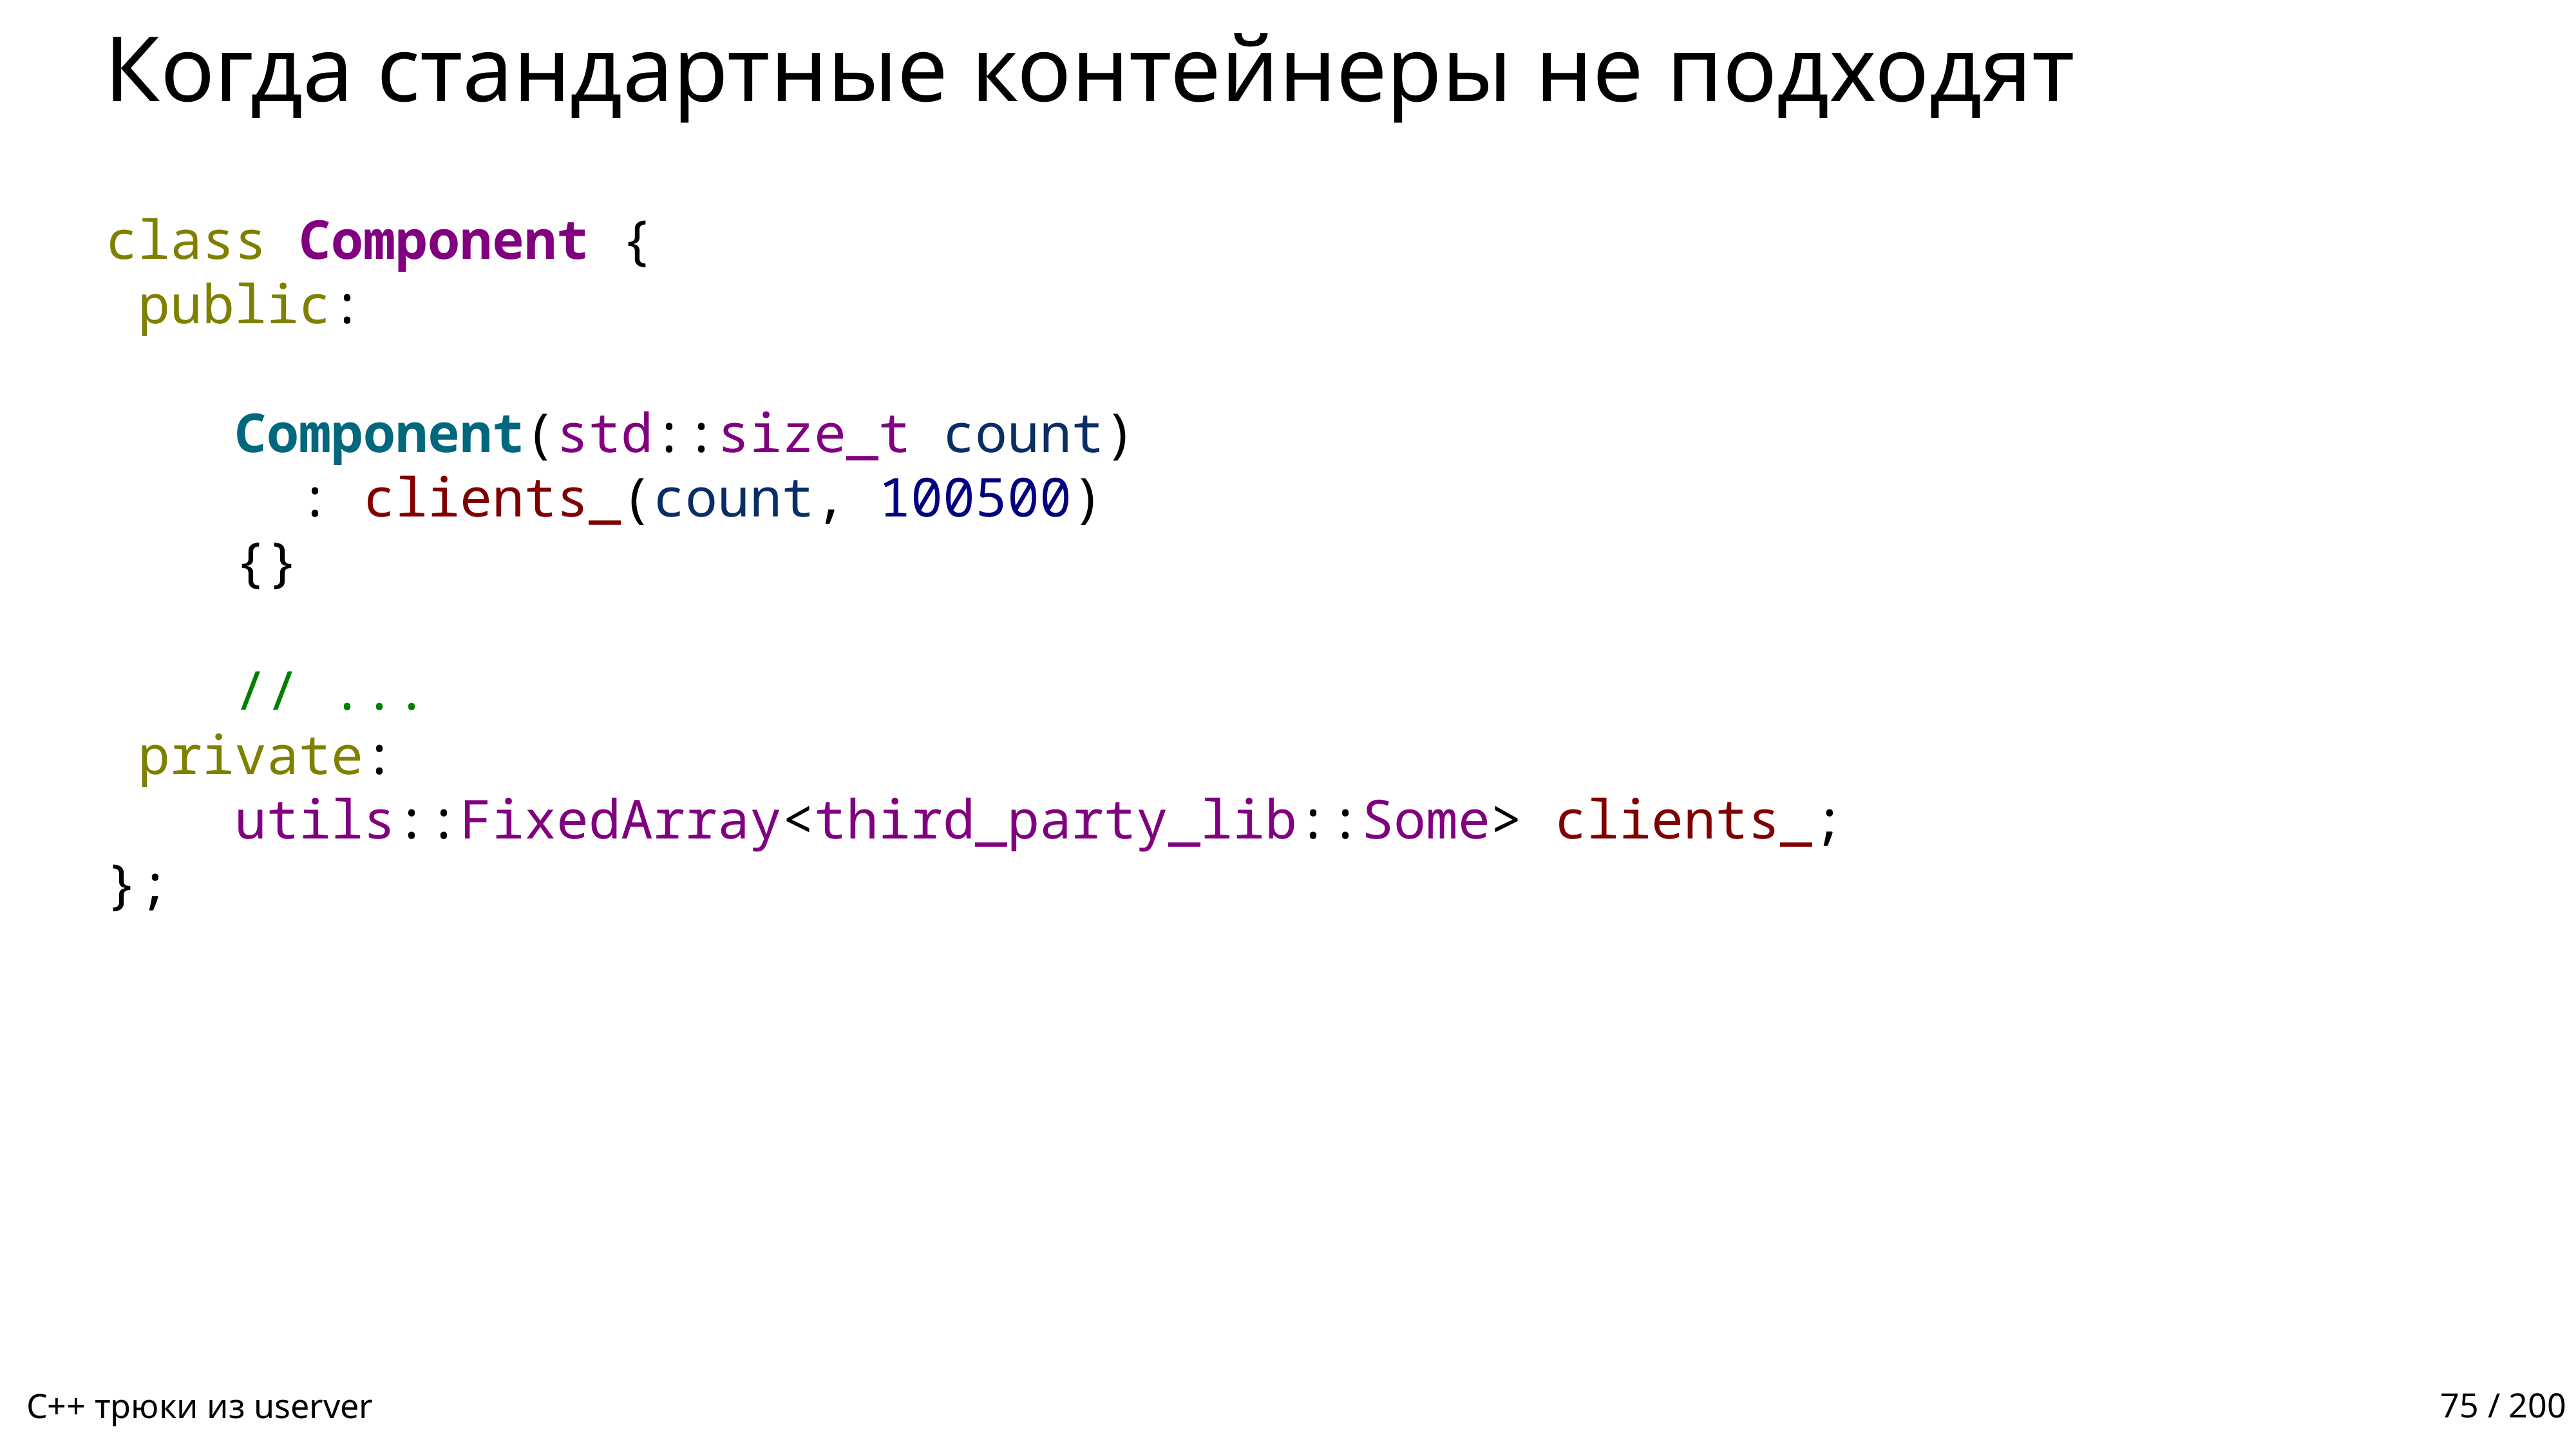

Когда стандартные контейнеры не подходят
# class Component {
 public:
 Component(std::size_t count)
 : clients_(count, 100500)
 {}
 // ...
 private:
 utils::FixedArray<third_party_lib::Some> clients_;
};
C++ трюки из userver